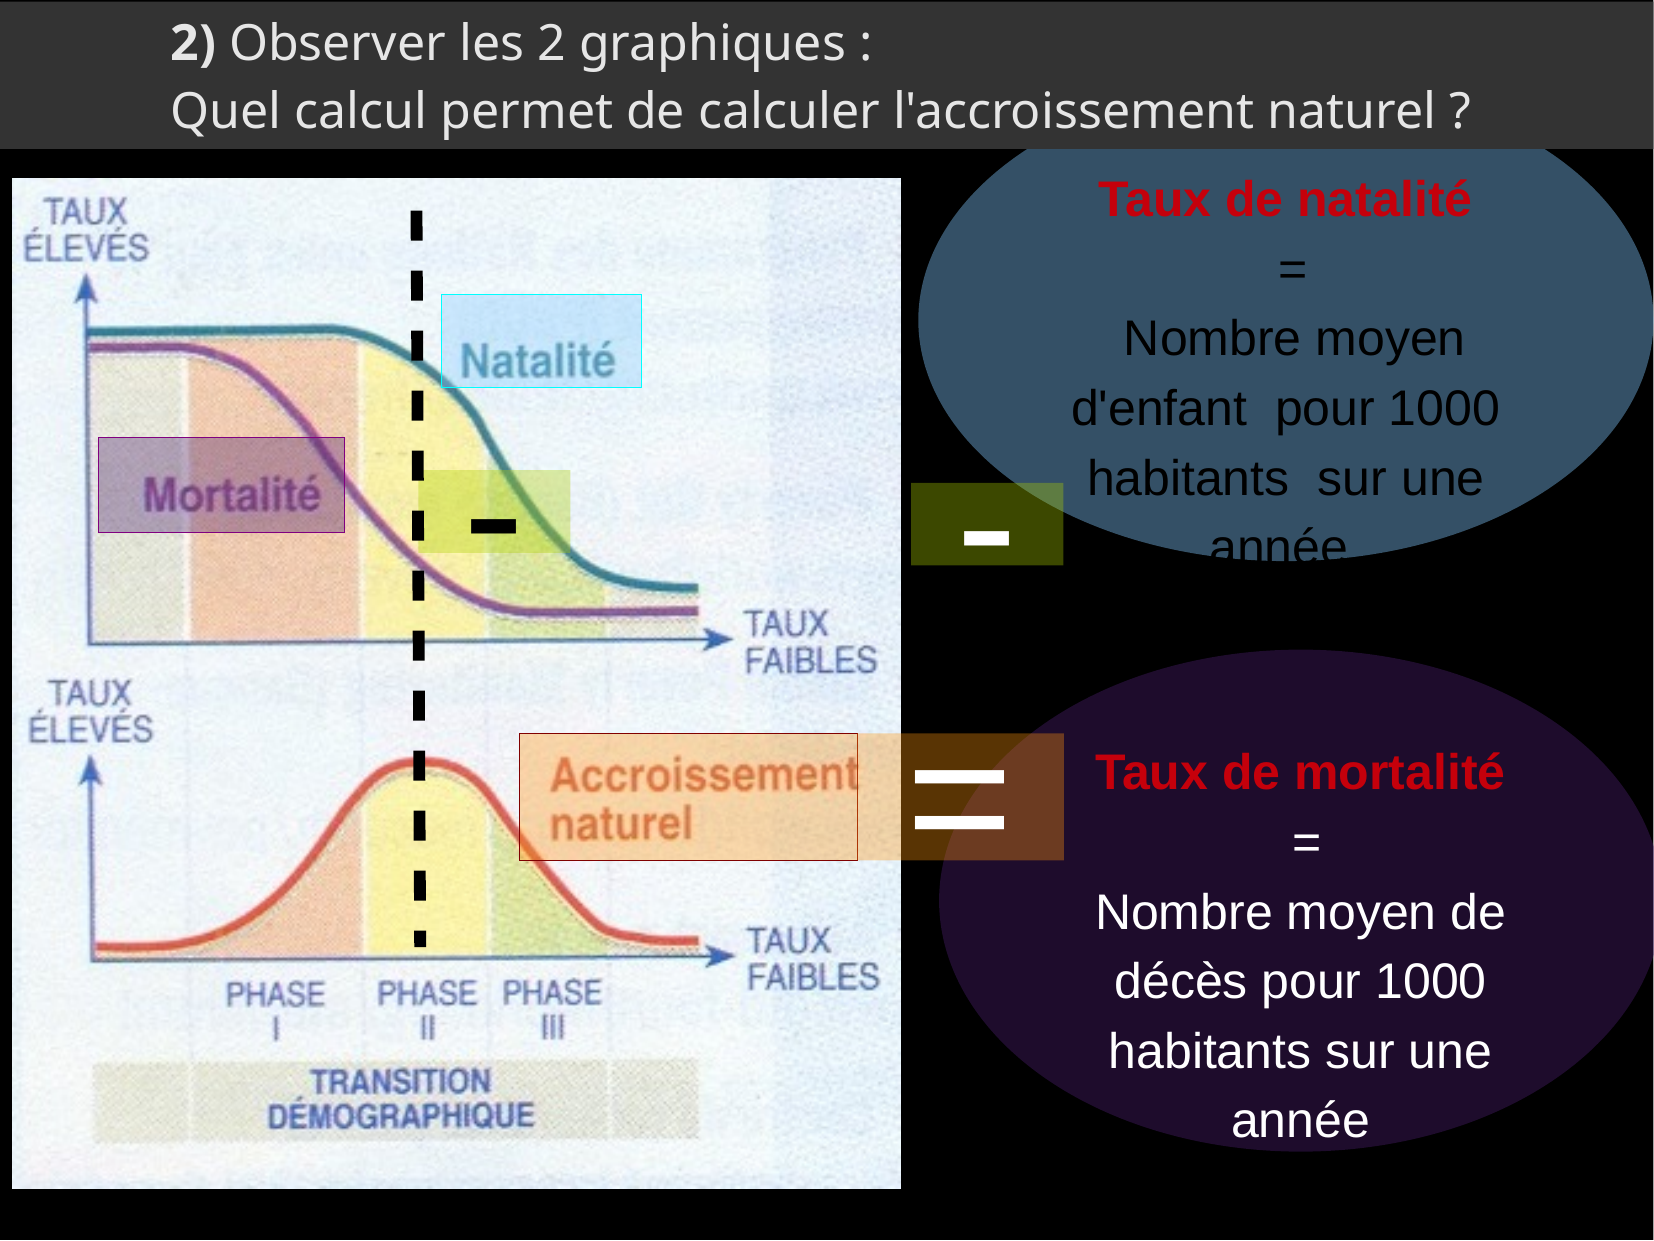

2) Observer les 2 graphiques :
Quel calcul permet de calculer l'accroissement naturel ?
Taux de natalité
 =
Nombre moyen d'enfant pour 1000 habitants sur une année.
-
-
Taux de mortalité
 =
Nombre moyen de décès pour 1000 habitants sur une année
=